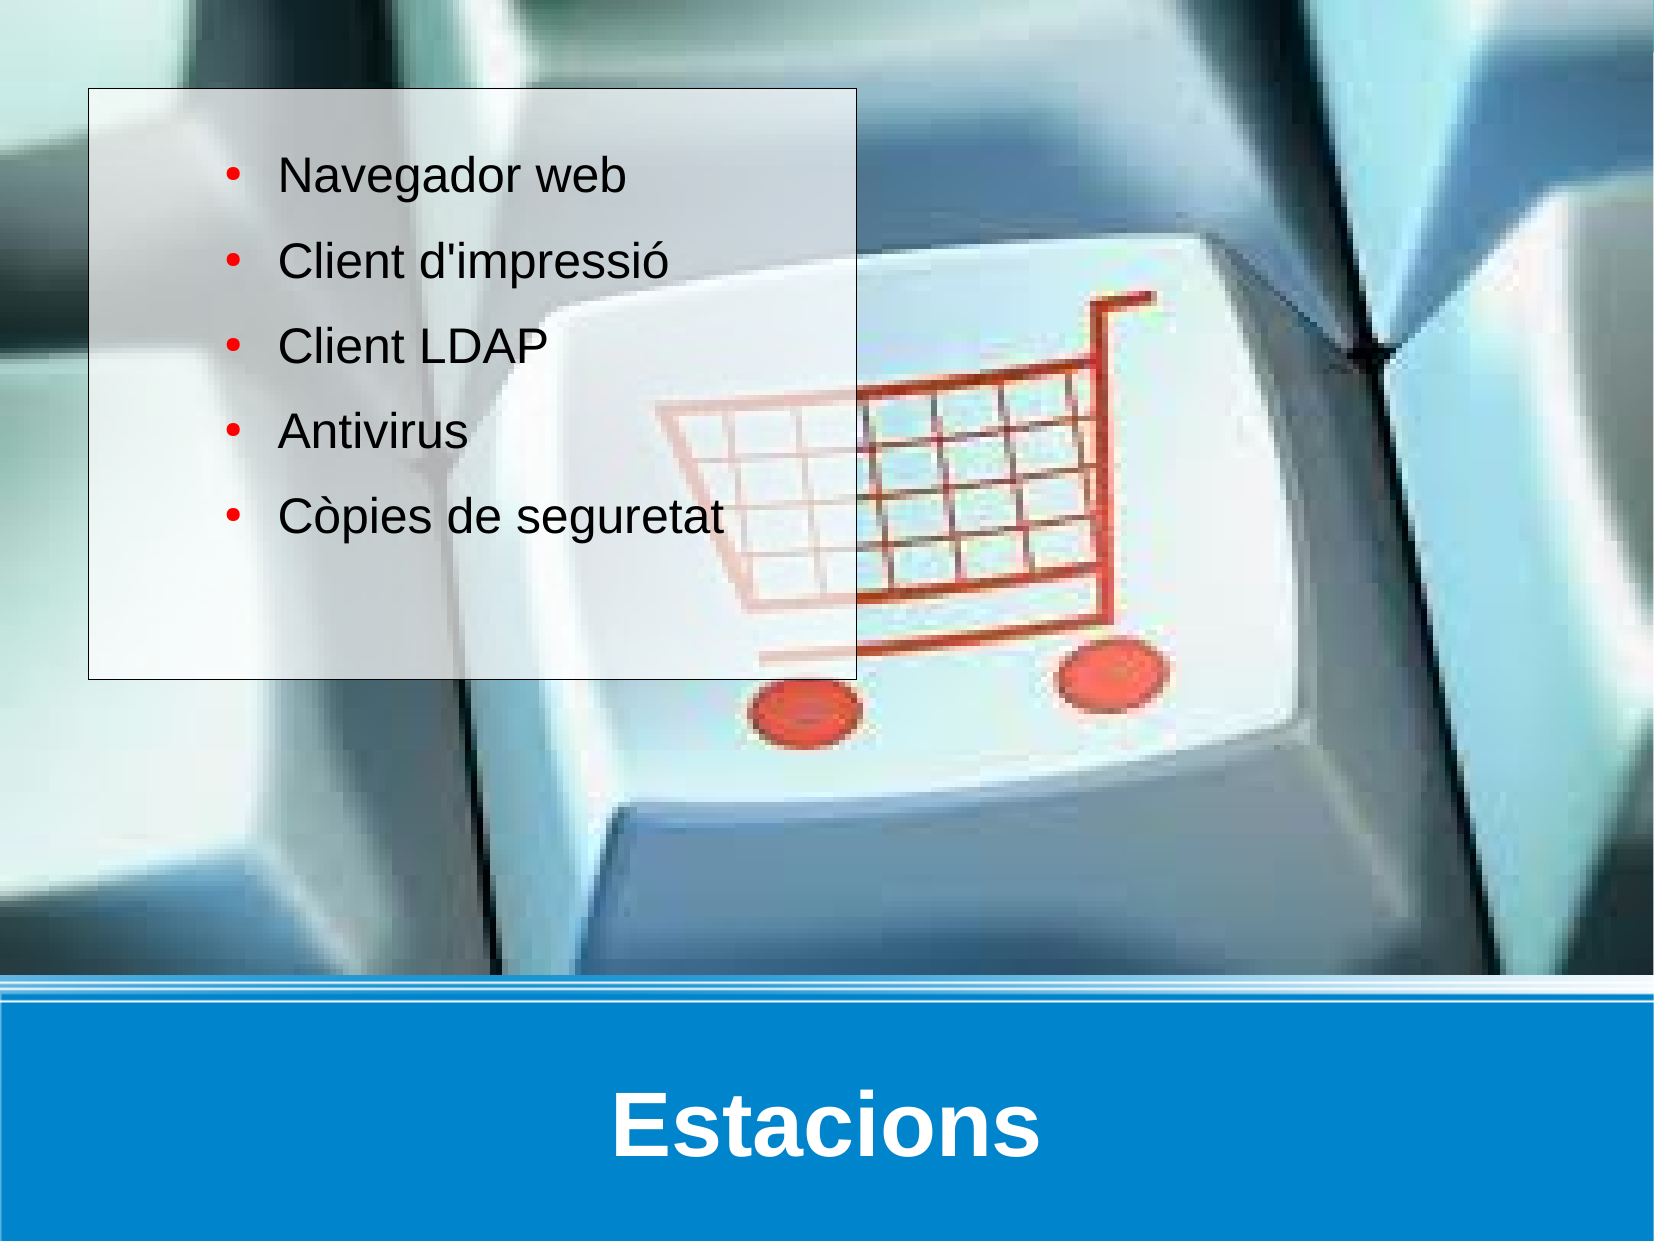

Navegador web
Client d'impressió
Client LDAP
Antivirus
Còpies de seguretat
# Estacions